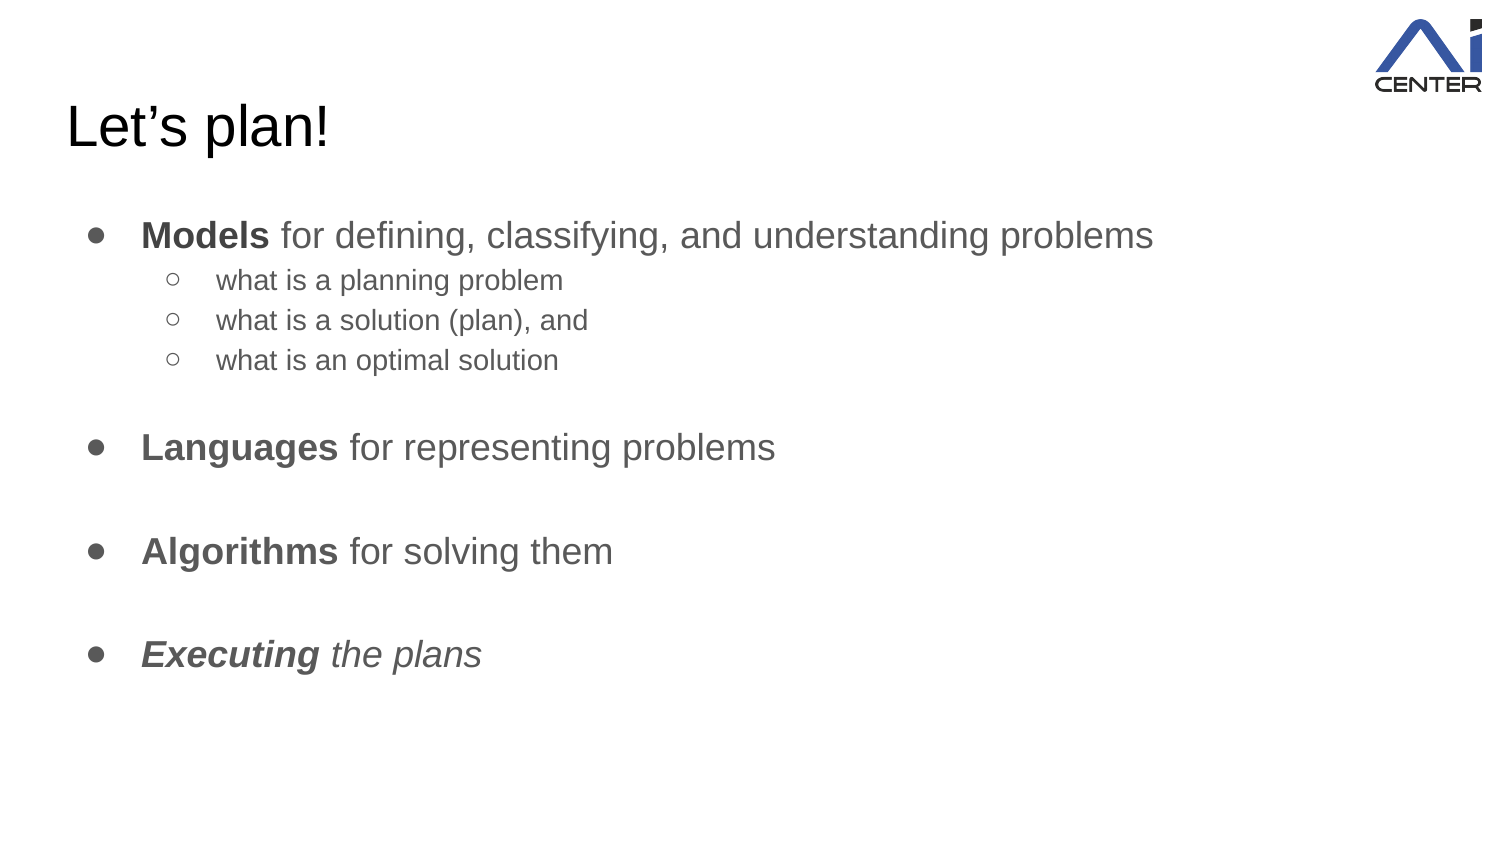

# Let’s plan!
Models for defining, classifying, and understanding problems
what is a planning problem
what is a solution (plan), and
what is an optimal solution
Languages for representing problems
Algorithms for solving them
Executing the plans